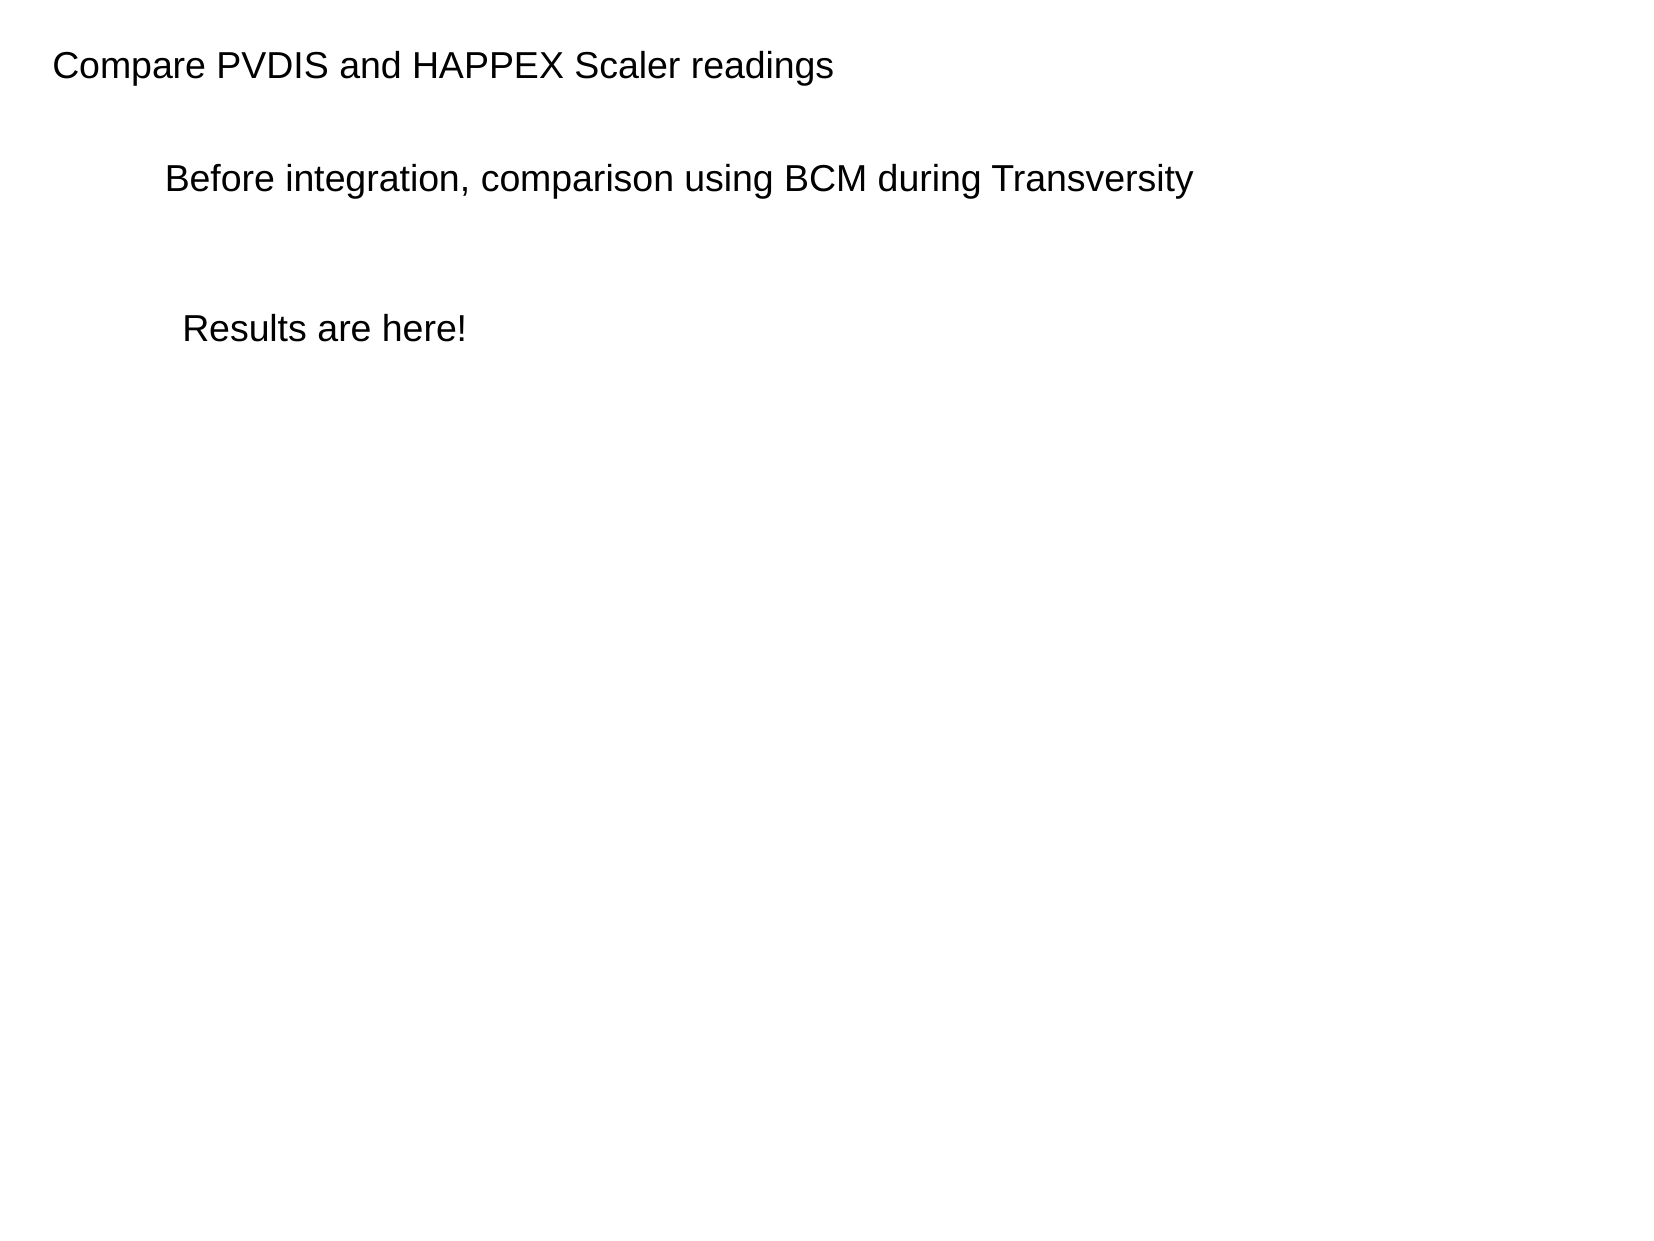

Compare PVDIS and HAPPEX Scaler readings
Before integration, comparison using BCM during Transversity
Results are here!